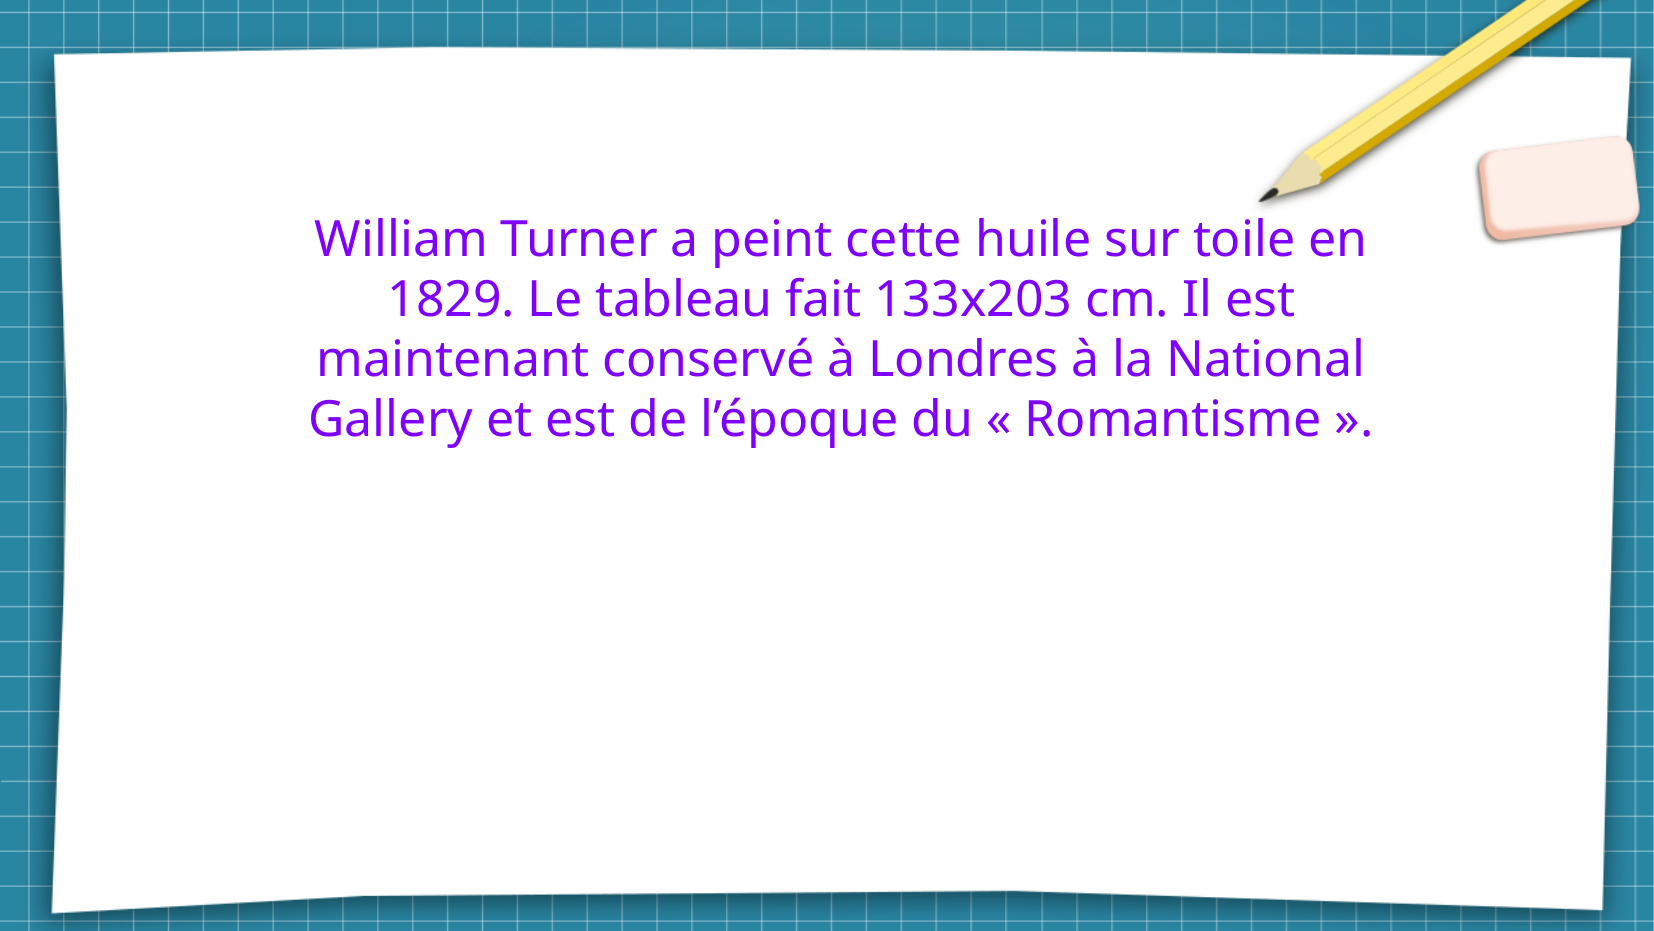

#
William Turner a peint cette huile sur toile en 1829. Le tableau fait 133x203 cm. Il est maintenant conservé à Londres à la National Gallery et est de l’époque du « Romantisme ».